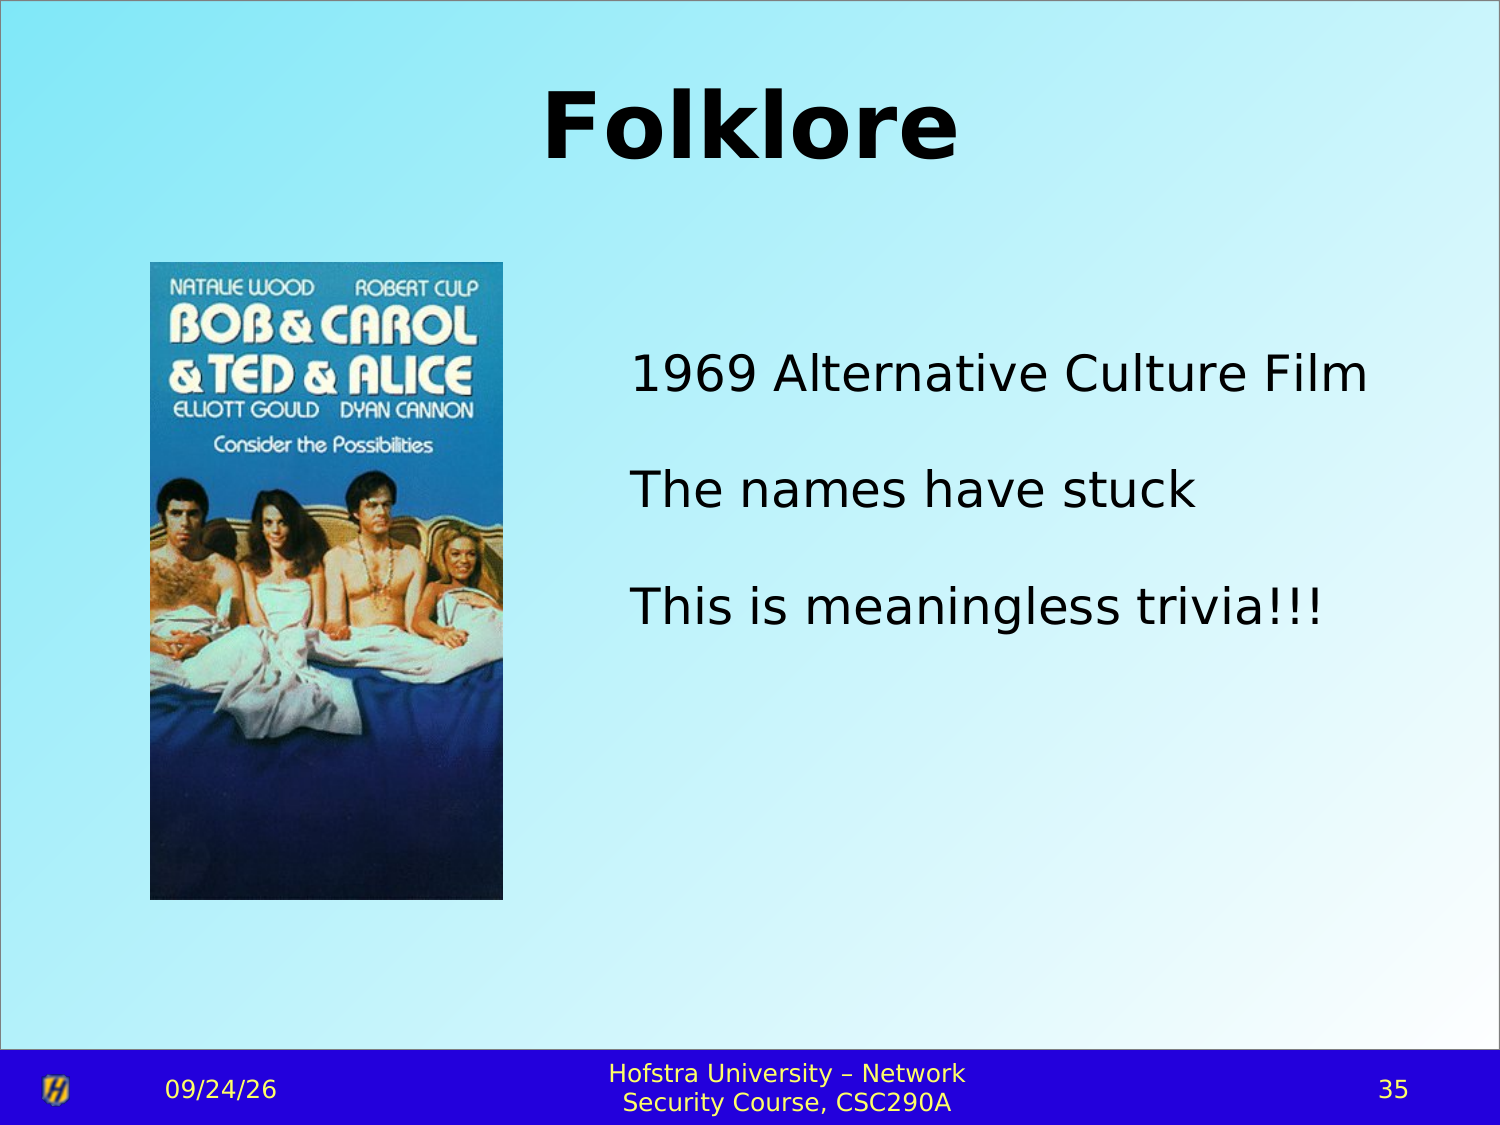

# Folklore
 1969 Alternative Culture Film
 The names have stuck
 This is meaningless trivia!!!
35